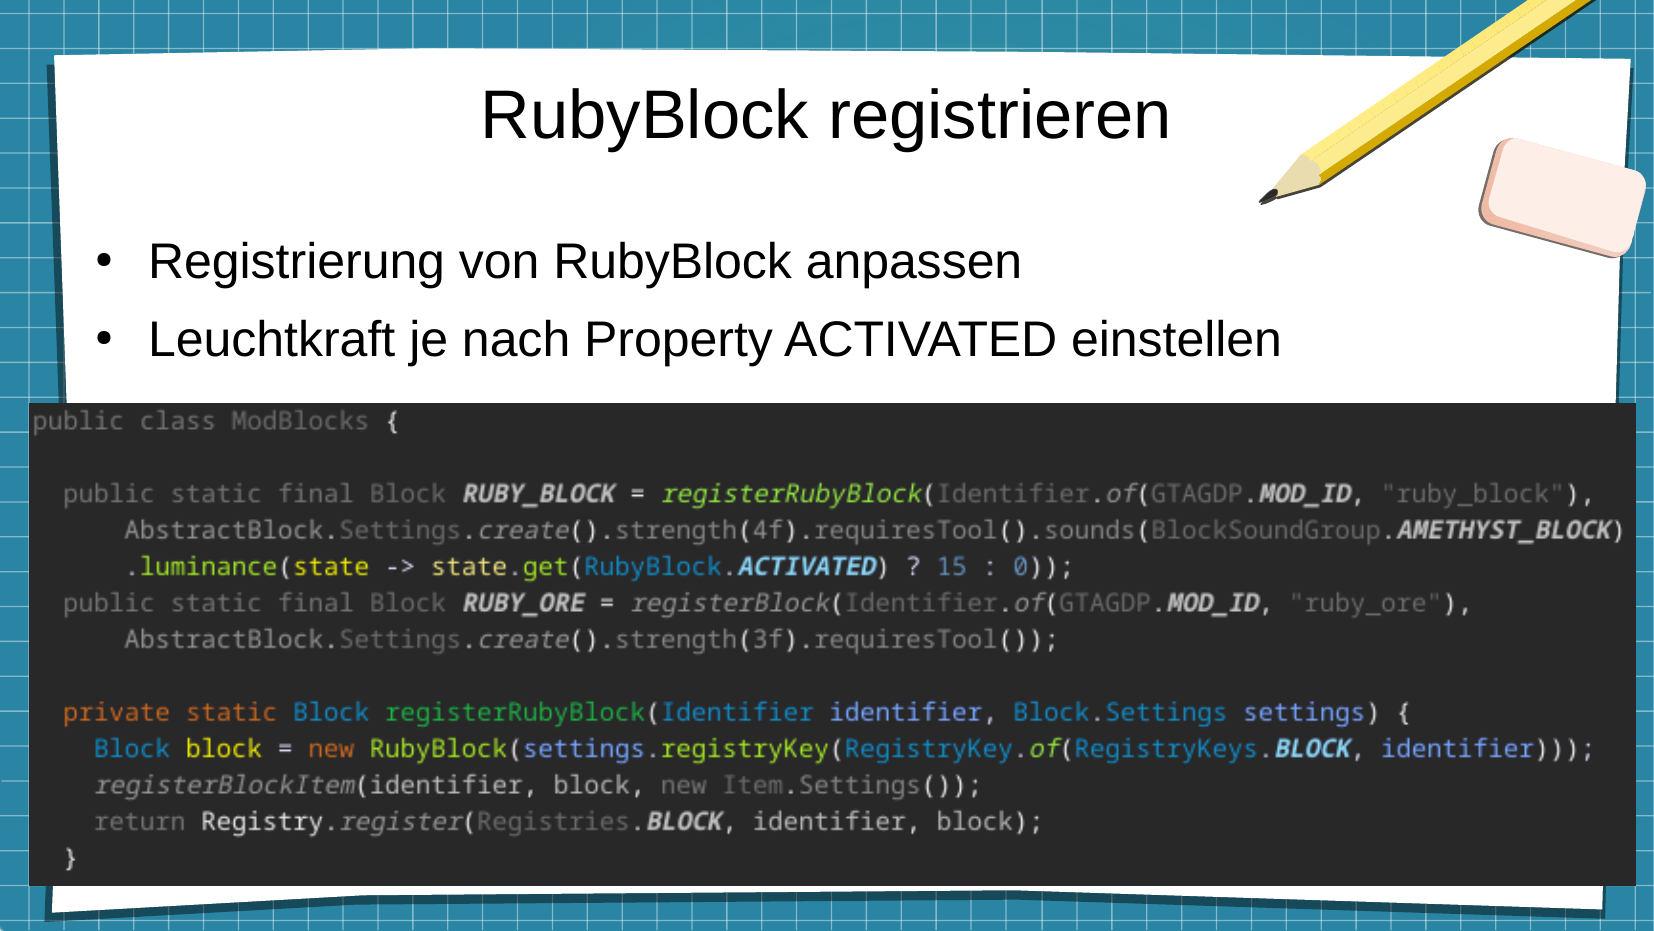

# RubyBlock registrieren
Registrierung von RubyBlock anpassen
Leuchtkraft je nach Property ACTIVATED einstellen